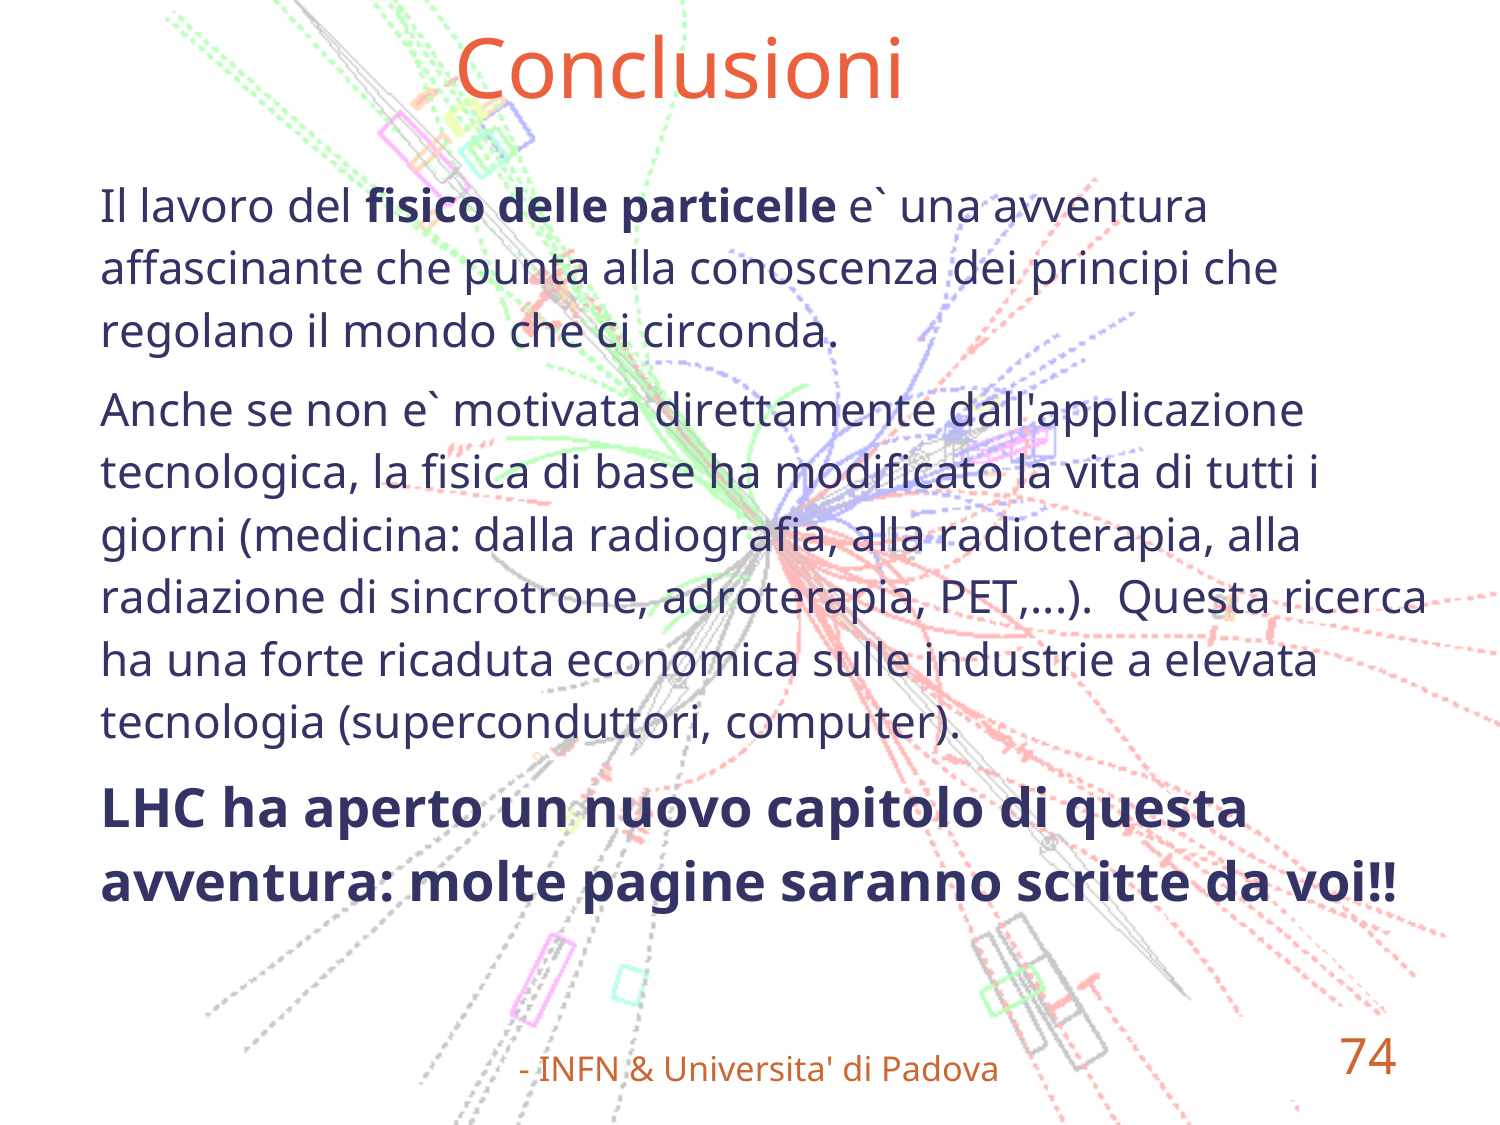

# Conclusioni
Il lavoro del fisico delle particelle e` una avventura affascinante che punta alla conoscenza dei principi che regolano il mondo che ci circonda.
Anche se non e` motivata direttamente dall'applicazione tecnologica, la fisica di base ha modificato la vita di tutti i giorni (medicina: dalla radiografia, alla radioterapia, alla radiazione di sincrotrone, adroterapia, PET,...). Questa ricerca ha una forte ricaduta economica sulle industrie a elevata tecnologia (superconduttori, computer).
LHC ha aperto un nuovo capitolo di questa avventura: molte pagine saranno scritte da voi!!